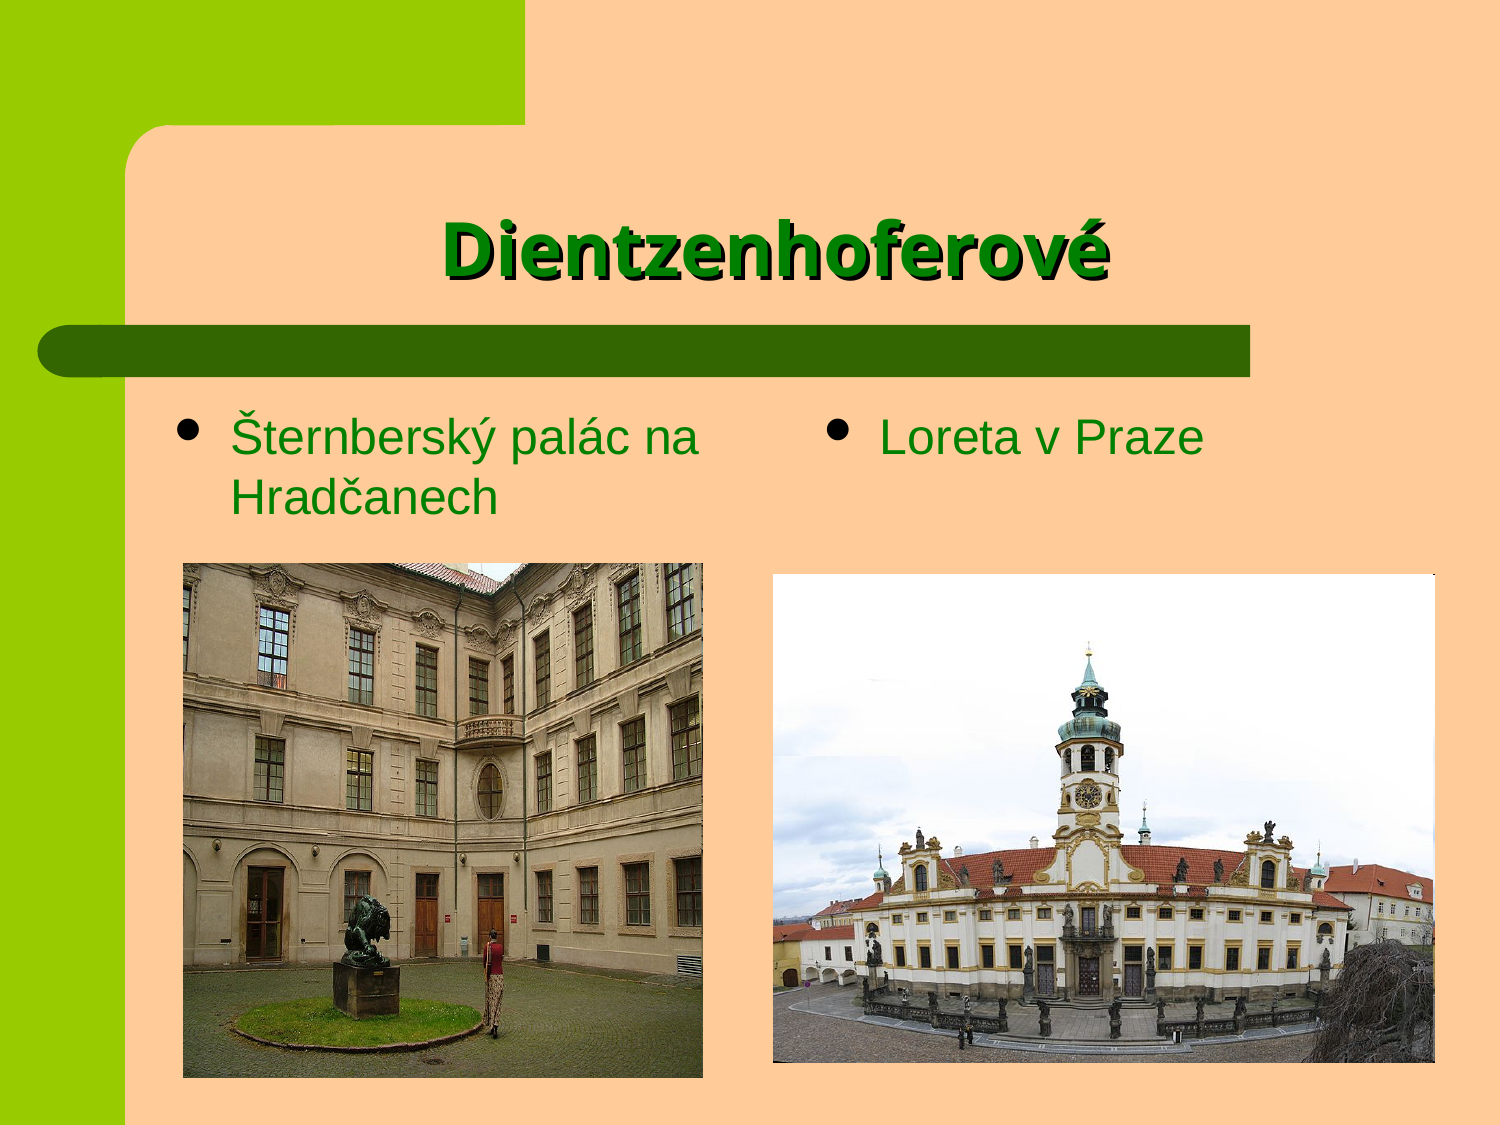

# Dientzenhoferové
Šternberský palác na Hradčanech
Loreta v Praze